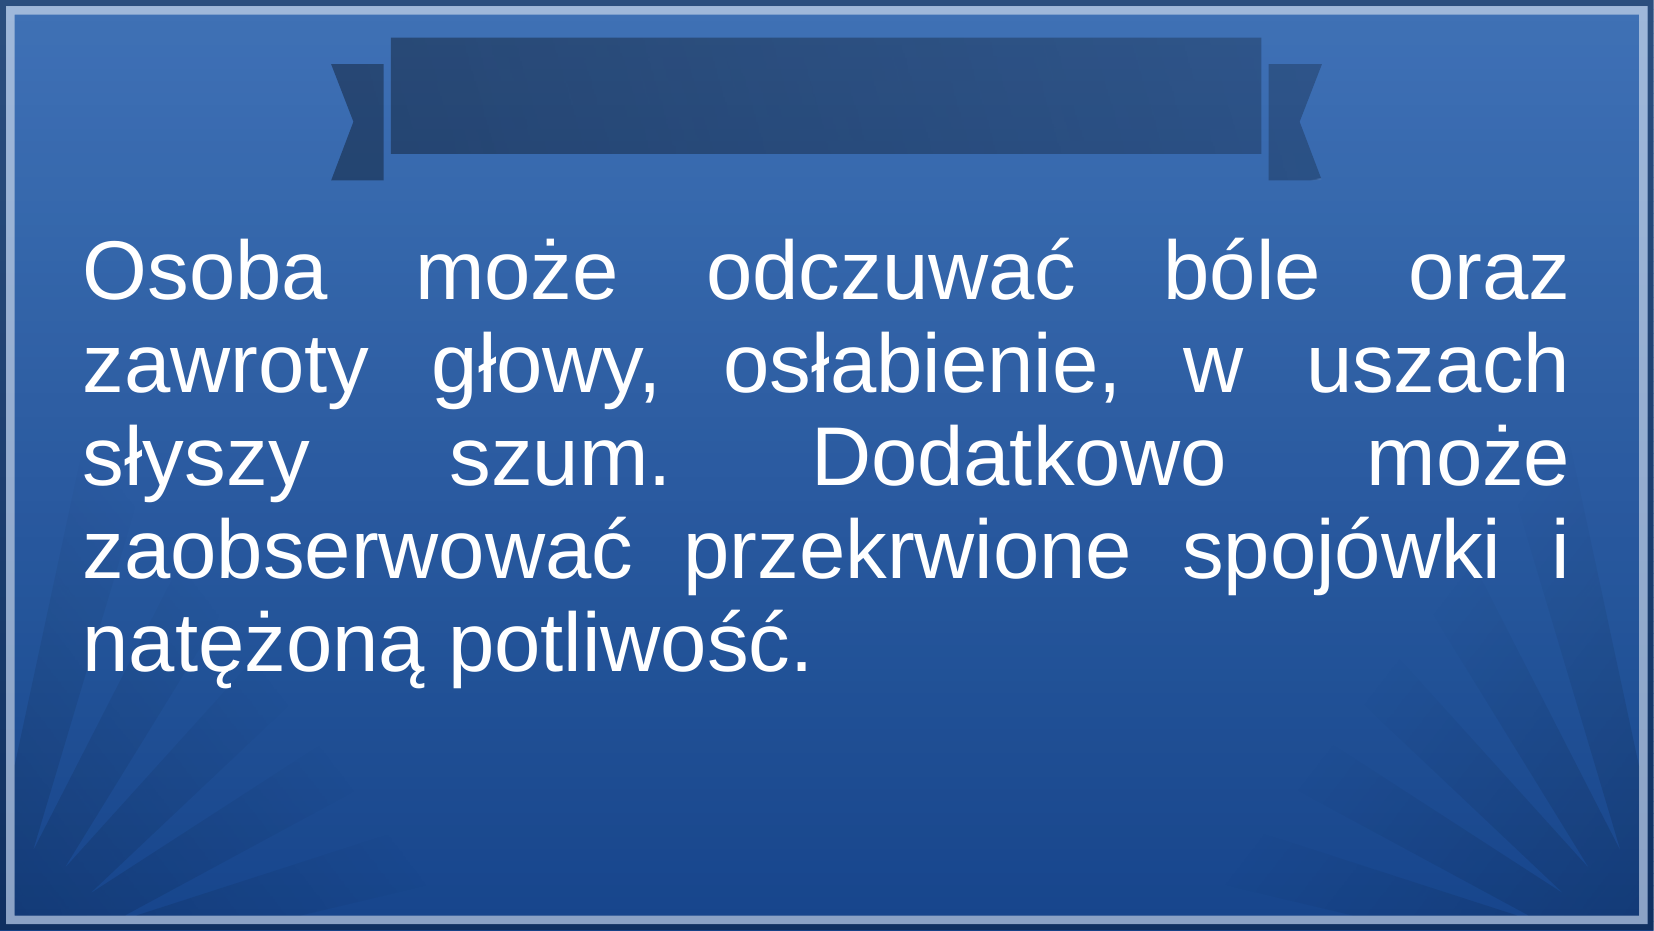

#
Osoba może odczuwać bóle oraz zawroty głowy, osłabienie, w uszach słyszy szum. Dodatkowo może zaobserwować przekrwione spojówki i natężoną potliwość.